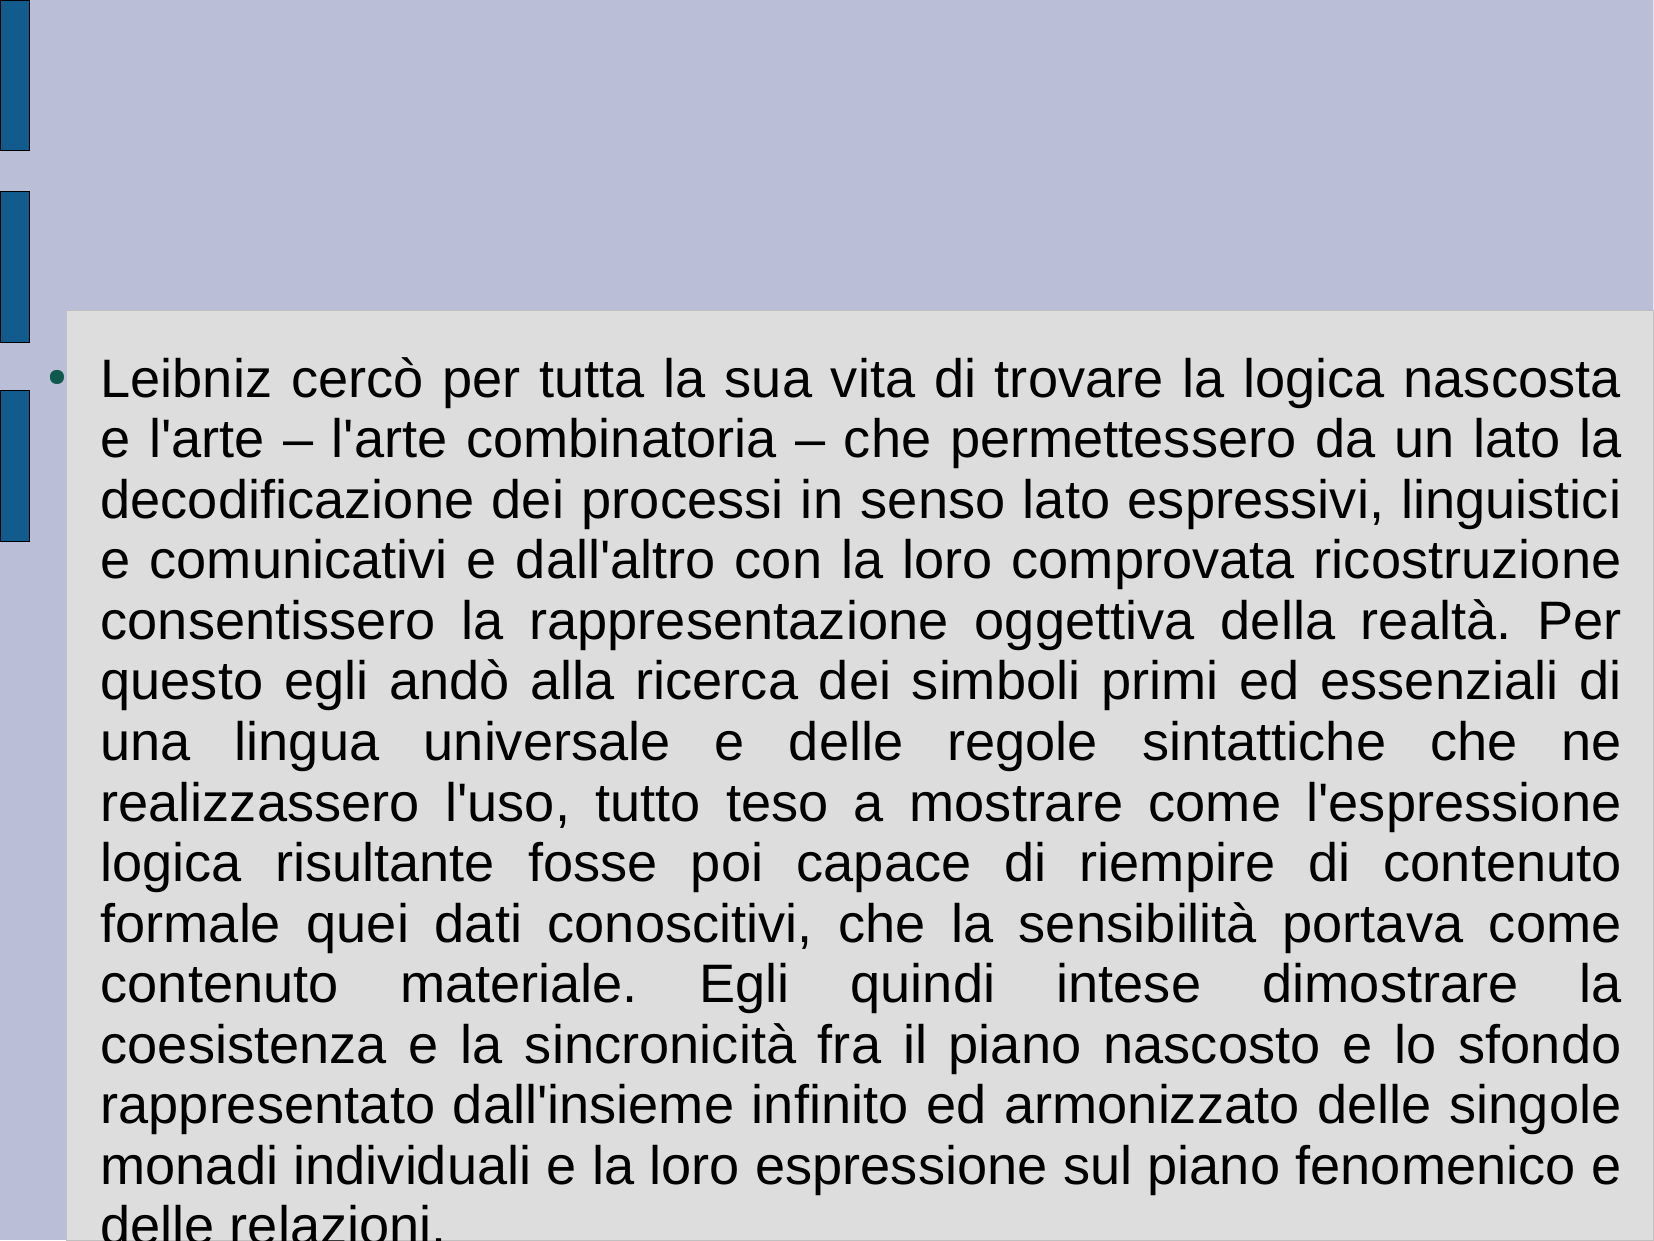

#
Leibniz cercò per tutta la sua vita di trovare la logica nascosta e l'arte – l'arte combinatoria – che permettessero da un lato la decodificazione dei processi in senso lato espressivi, linguistici e comunicativi e dall'altro con la loro comprovata ricostruzione consentissero la rappresentazione oggettiva della realtà. Per questo egli andò alla ricerca dei simboli primi ed essenziali di una lingua universale e delle regole sintattiche che ne realizzassero l'uso, tutto teso a mostrare come l'espressione logica risultante fosse poi capace di riempire di contenuto formale quei dati conoscitivi, che la sensibilità portava come contenuto materiale. Egli quindi intese dimostrare la coesistenza e la sincronicità fra il piano nascosto e lo sfondo rappresentato dall'insieme infinito ed armonizzato delle singole monadi individuali e la loro espressione sul piano fenomenico e delle relazioni.